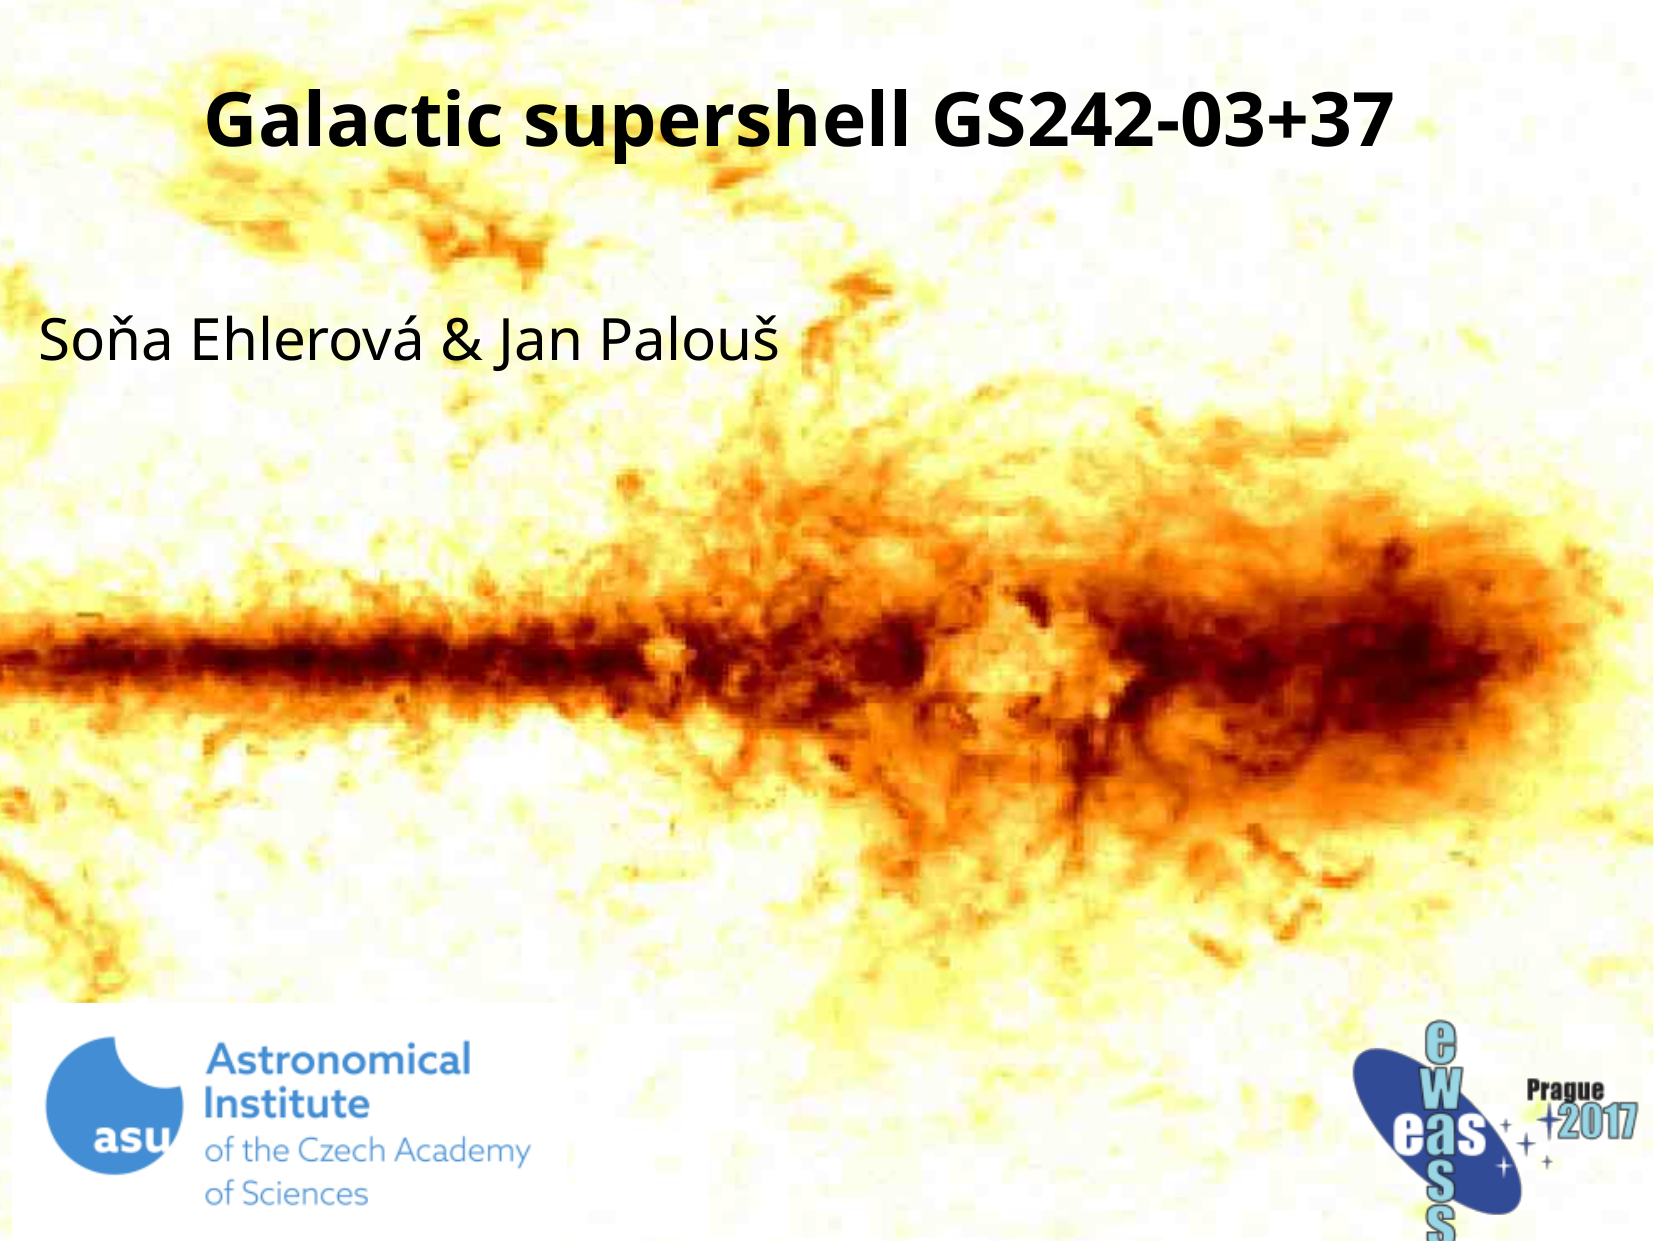

Galactic supershell GS242-03+37
Soňa Ehlerová & Jan Palouš